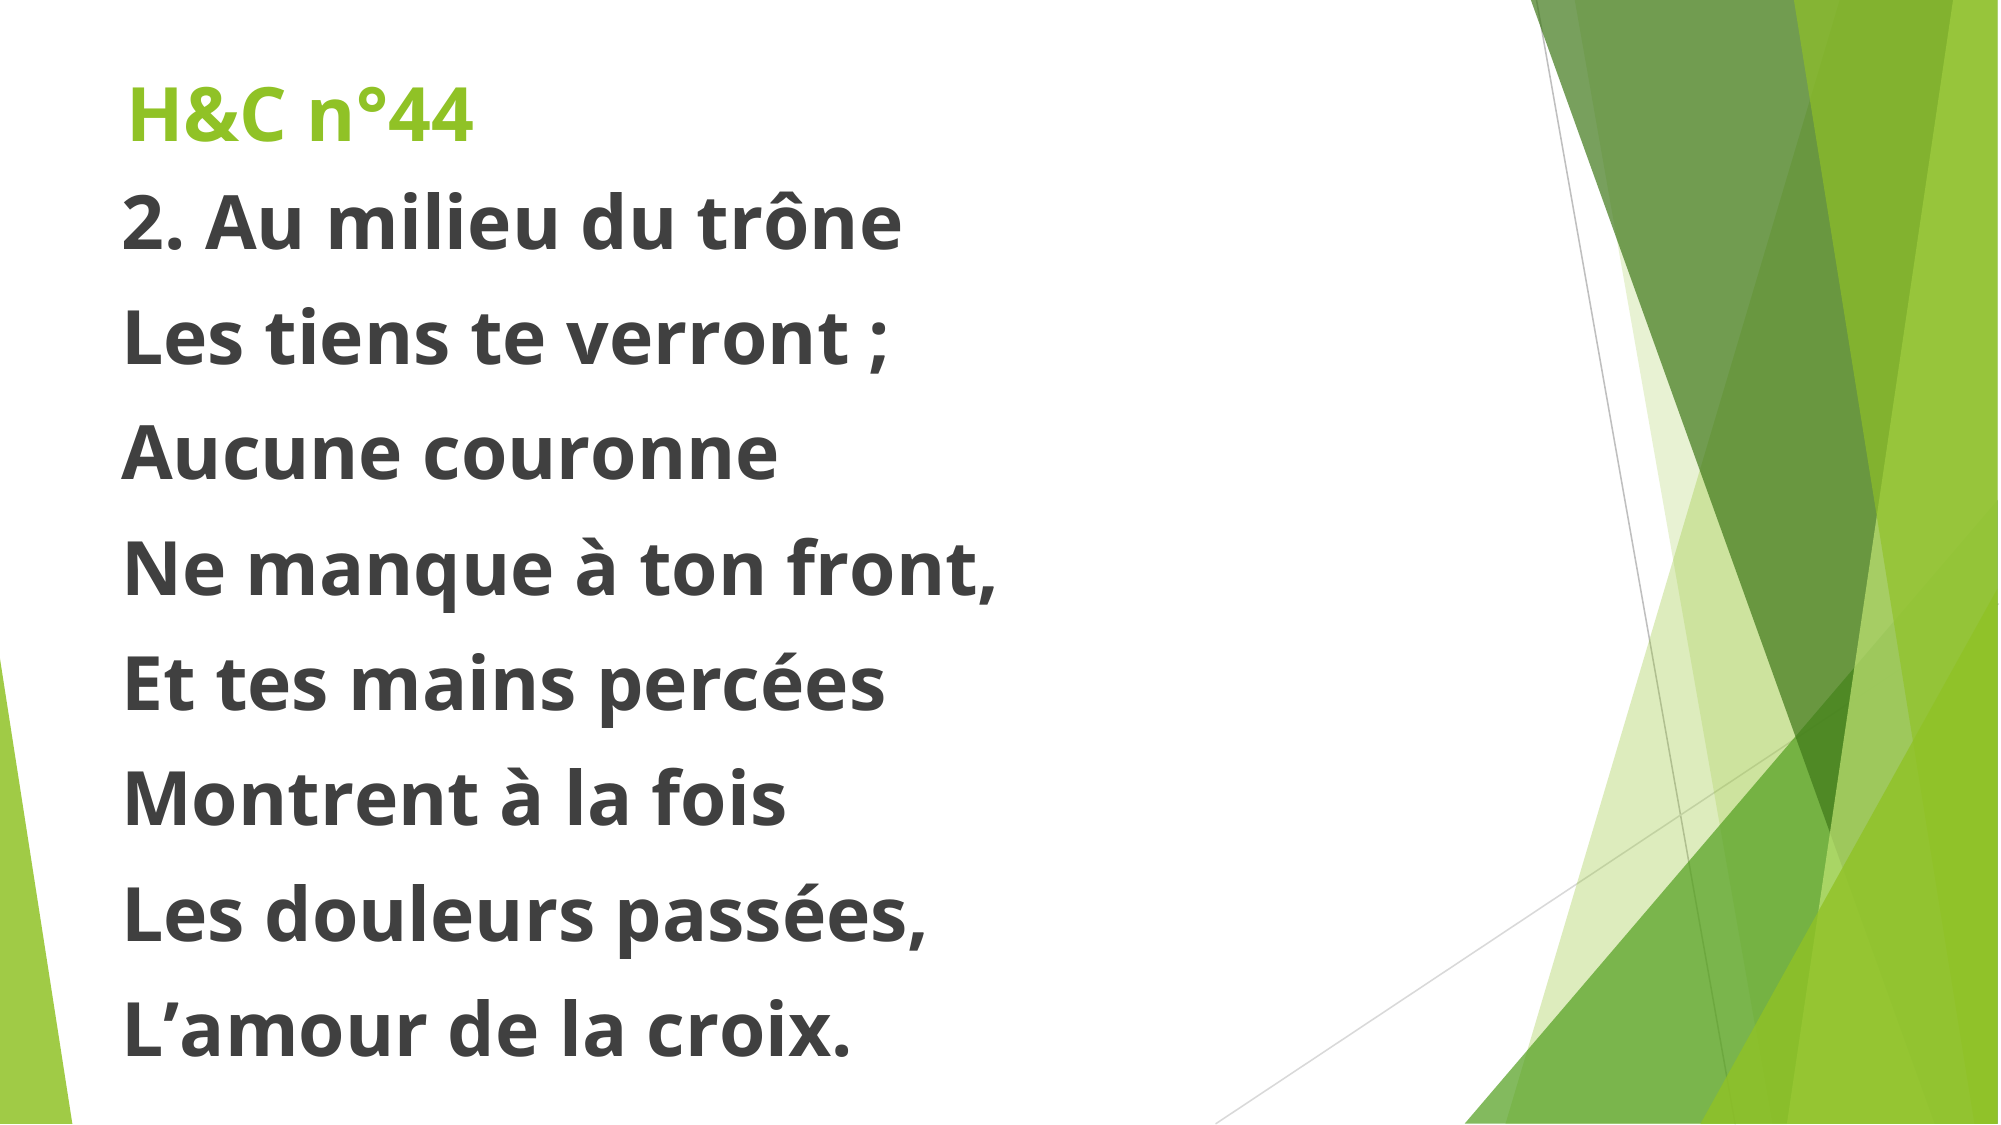

H&C n°44
2. Au milieu du trône
Les tiens te verront ;
Aucune couronne
Ne manque à ton front,
Et tes mains percées
Montrent à la fois
Les douleurs passées,
L’amour de la croix.